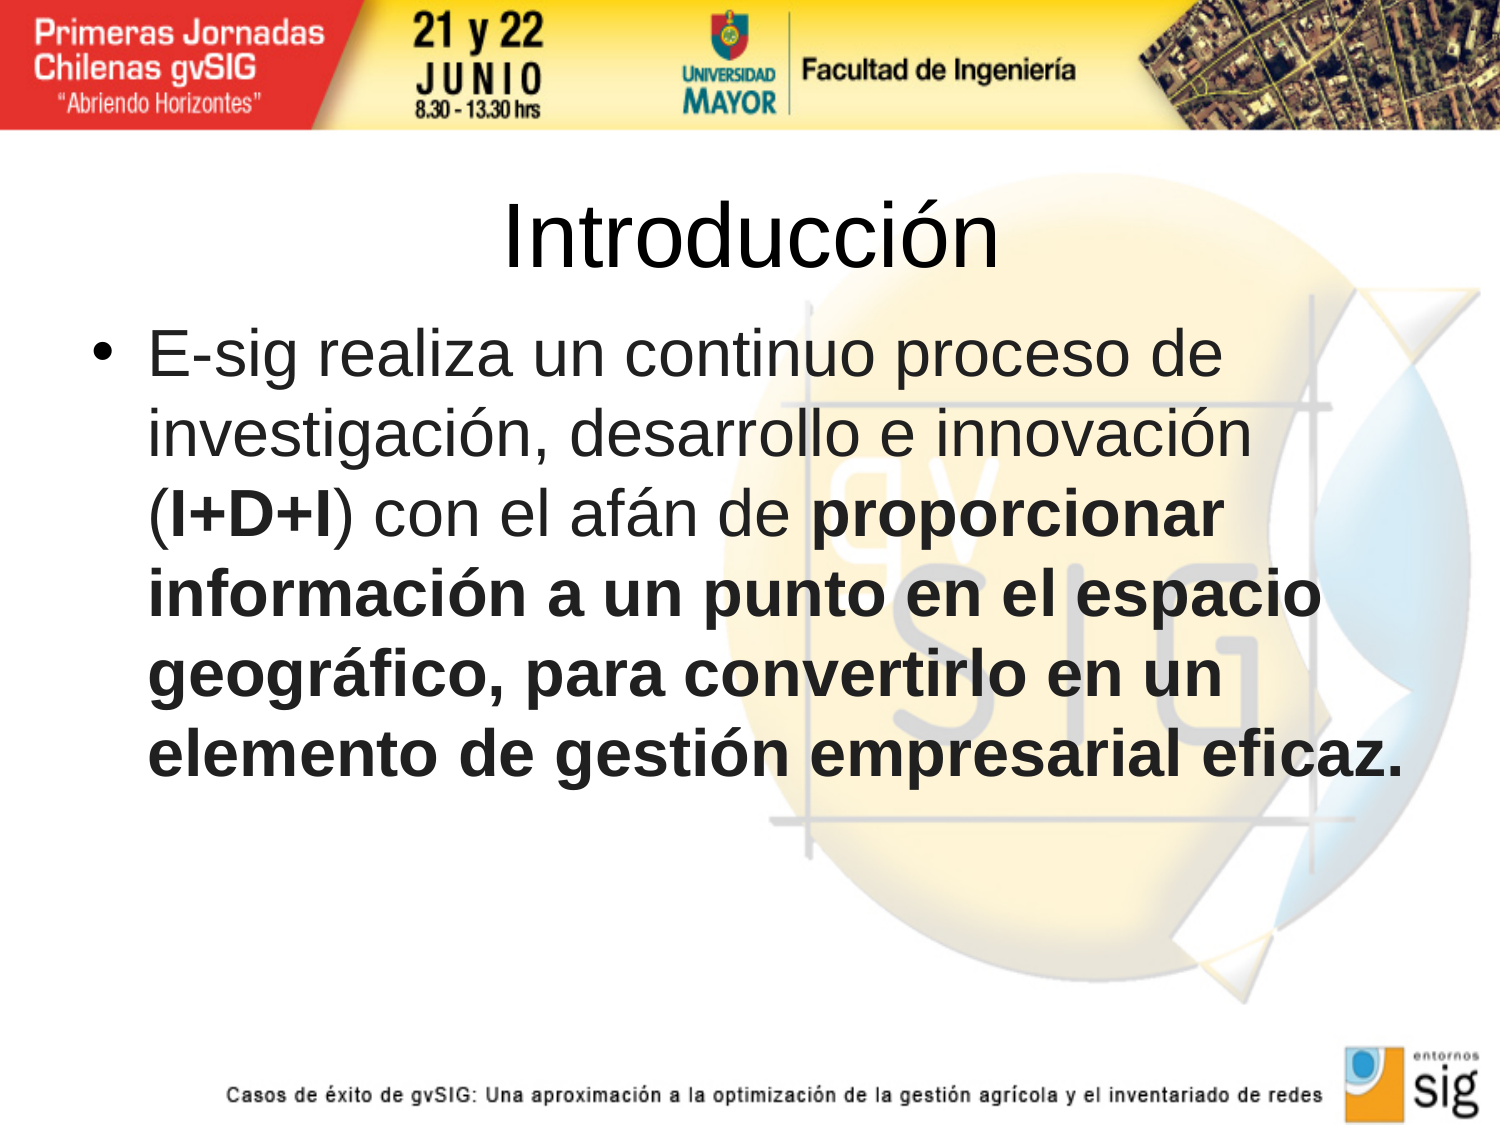

# Introducción
E-sig realiza un continuo proceso de investigación, desarrollo e innovación (I+D+I) con el afán de proporcionar información a un punto en el espacio geográfico, para convertirlo en un elemento de gestión empresarial eficaz.